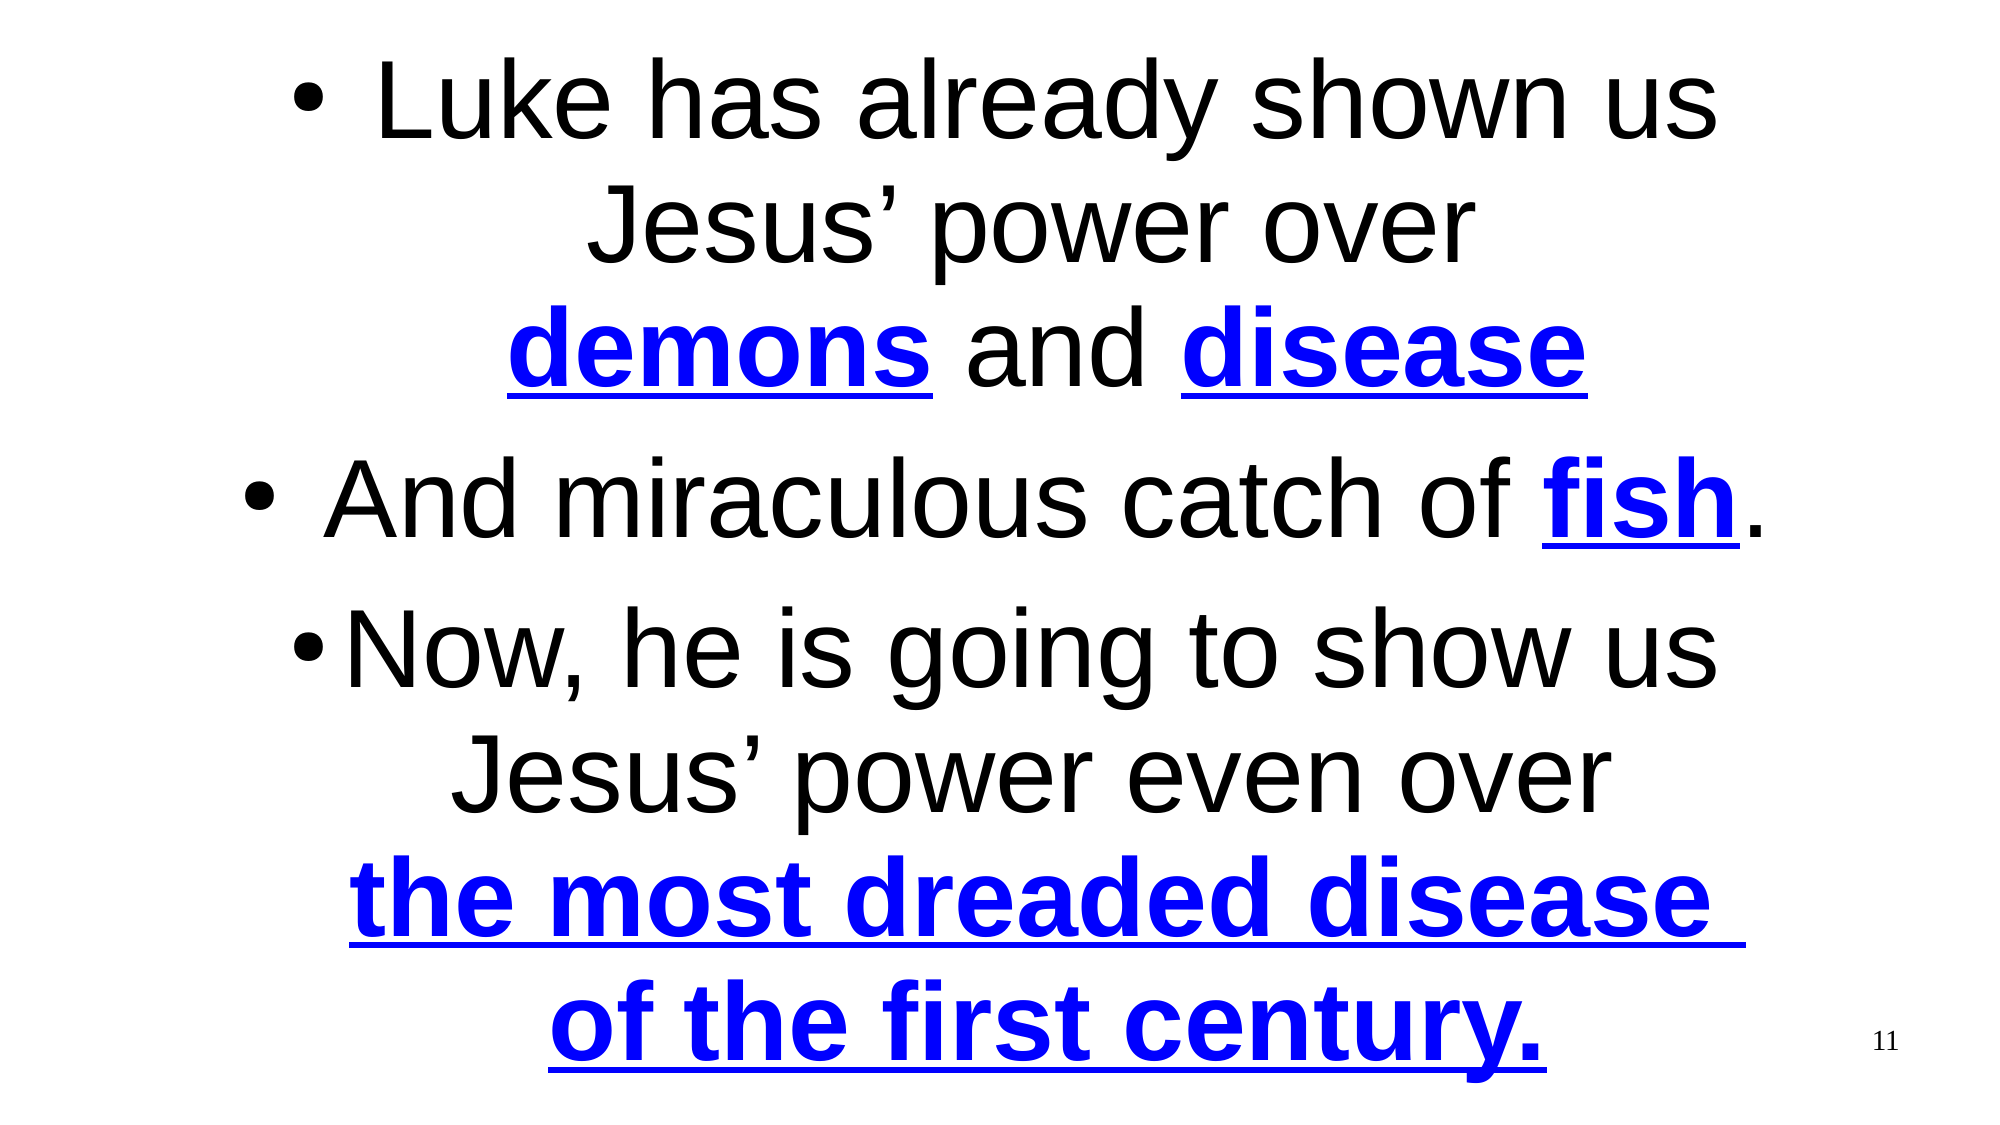

# Luke has already shown us Jesus’ power over demons and disease
 And miraculous catch of fish.
Now, he is going to show us
Jesus’ power even over
the most dreaded disease
of the first century.
11